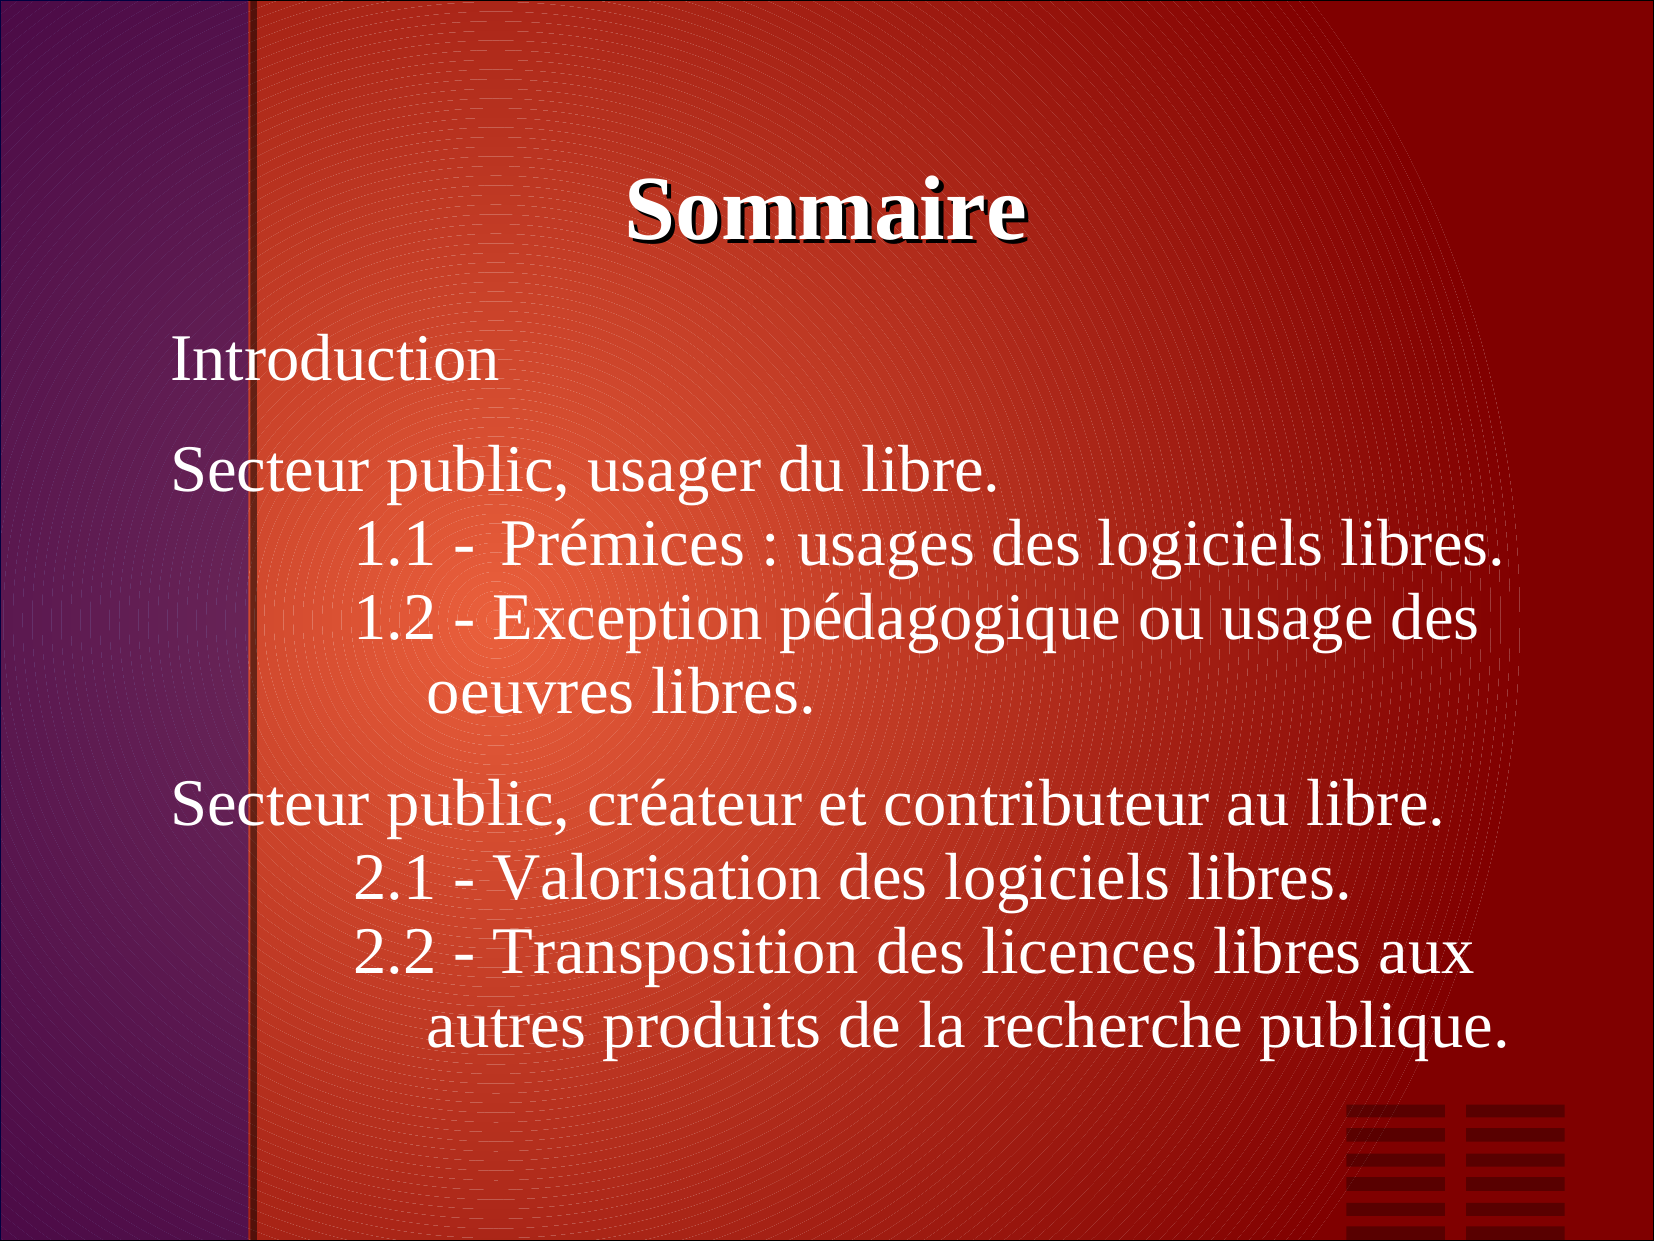

# Sommaire
Introduction
Secteur public, usager du libre.
		1.1 - 	Prémices : usages des logiciels libres.
		1.2 - Exception pédagogique ou usage des 			oeuvres libres.
Secteur public, créateur et contributeur au libre.
		2.1 - Valorisation des logiciels libres.
		2.2 - Transposition des licences libres aux 			autres produits de la recherche publique.